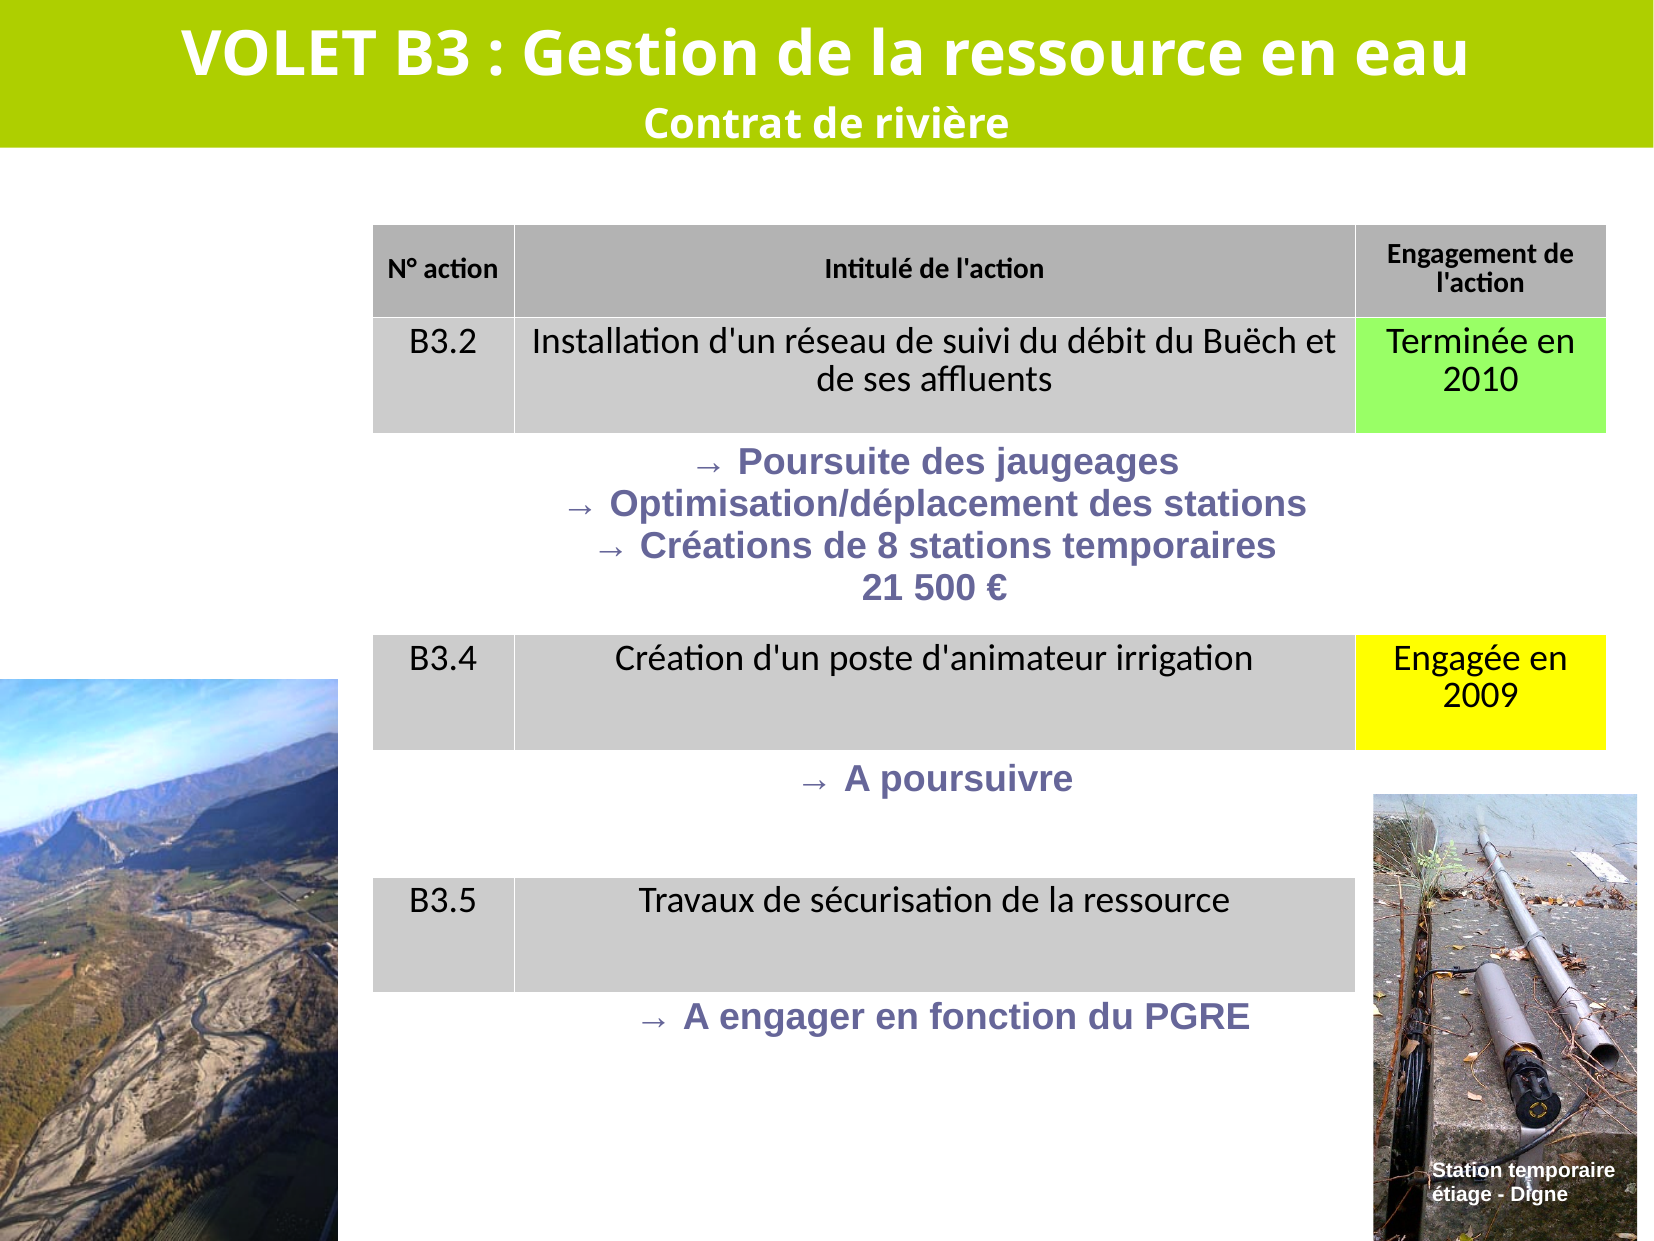

VOLET B3 : Gestion de la ressource en eau
Contrat de rivière
| N° action | Intitulé de l'action | Engagement de l'action |
| --- | --- | --- |
| B3.2 | Installation d'un réseau de suivi du débit du Buëch et de ses affluents | Terminée en 2010 |
| | → Poursuite des jaugeages → Optimisation/déplacement des stations → Créations de 8 stations temporaires 21 500 € | |
| B3.4 | Création d'un poste d'animateur irrigation | Engagée en 2009 |
| | → A poursuivre | |
| B3.5 | Travaux de sécurisation de la ressource | |
→ A engager en fonction du PGRE
Station temporaire étiage - Digne
23